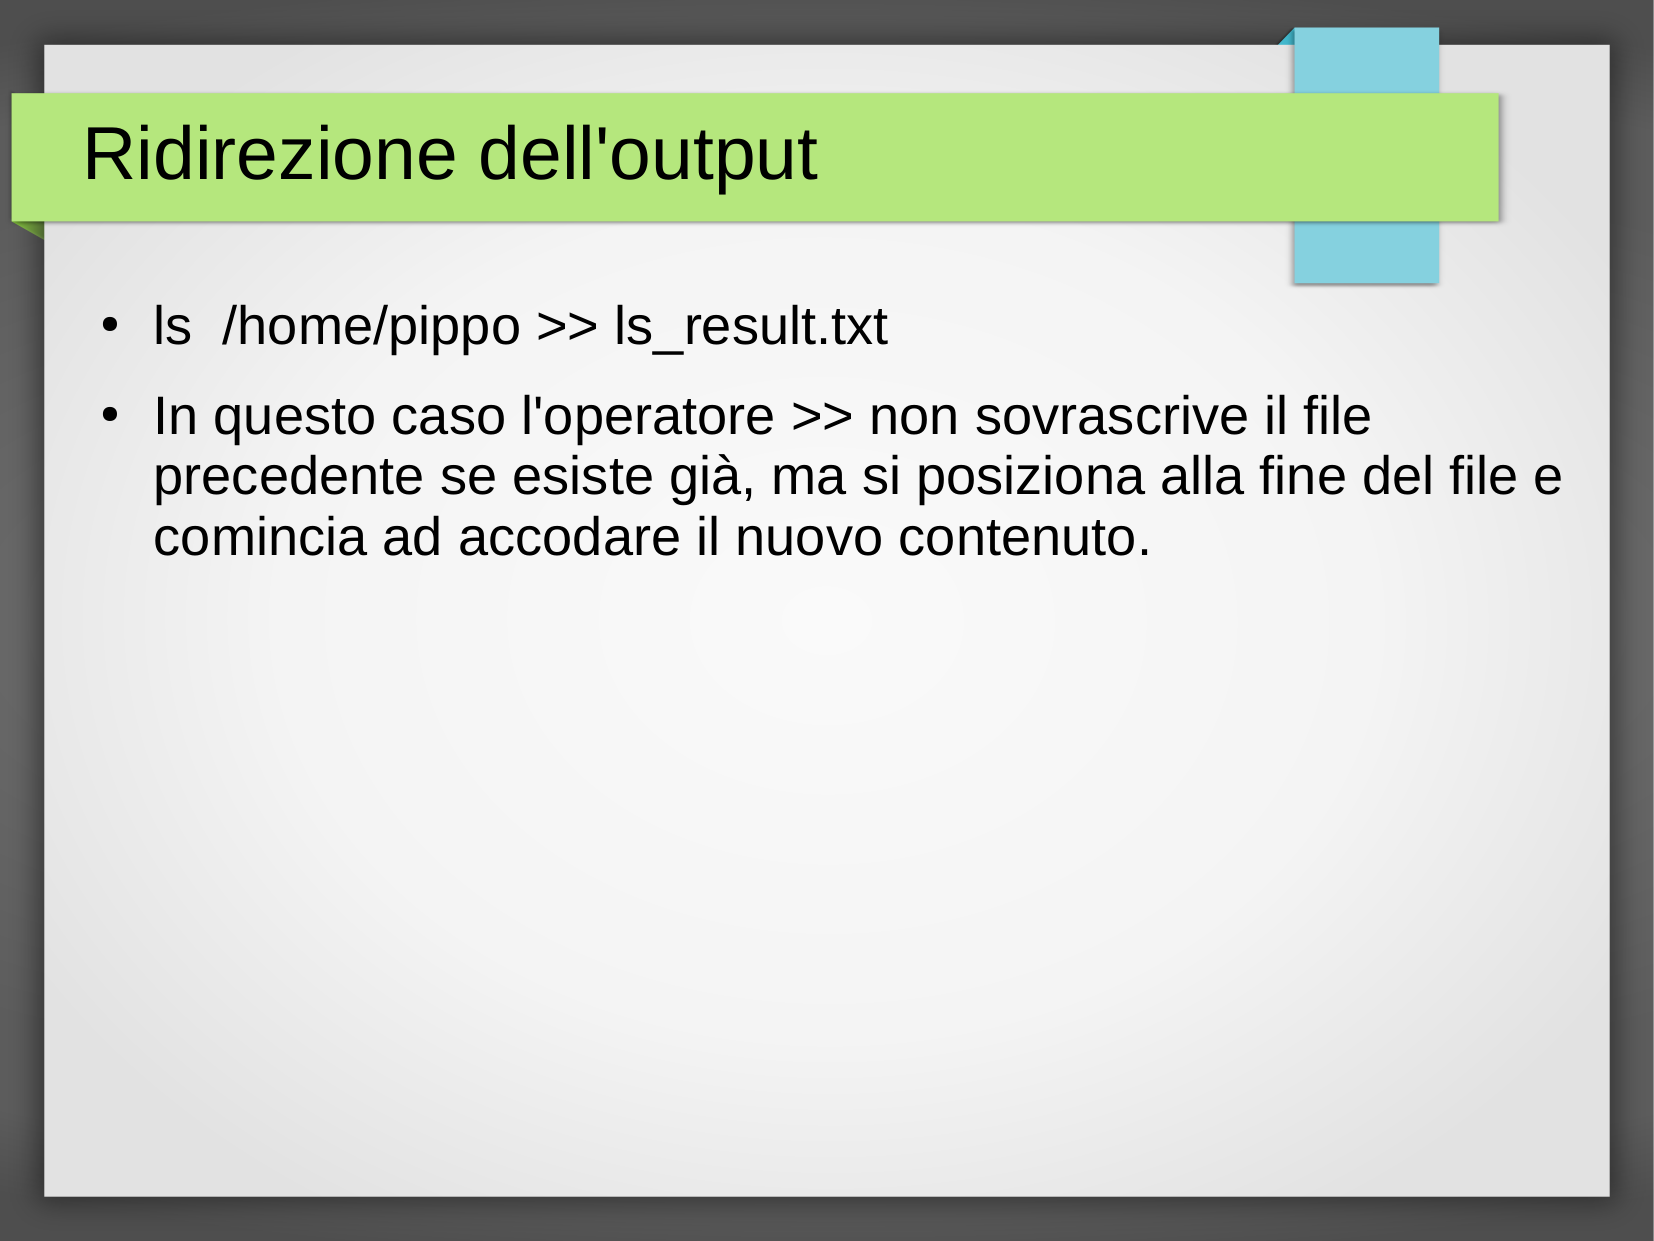

# Ridirezione dell'output
ls /home/pippo >> ls_result.txt
In questo caso l'operatore >> non sovrascrive il file precedente se esiste già, ma si posiziona alla fine del file e comincia ad accodare il nuovo contenuto.